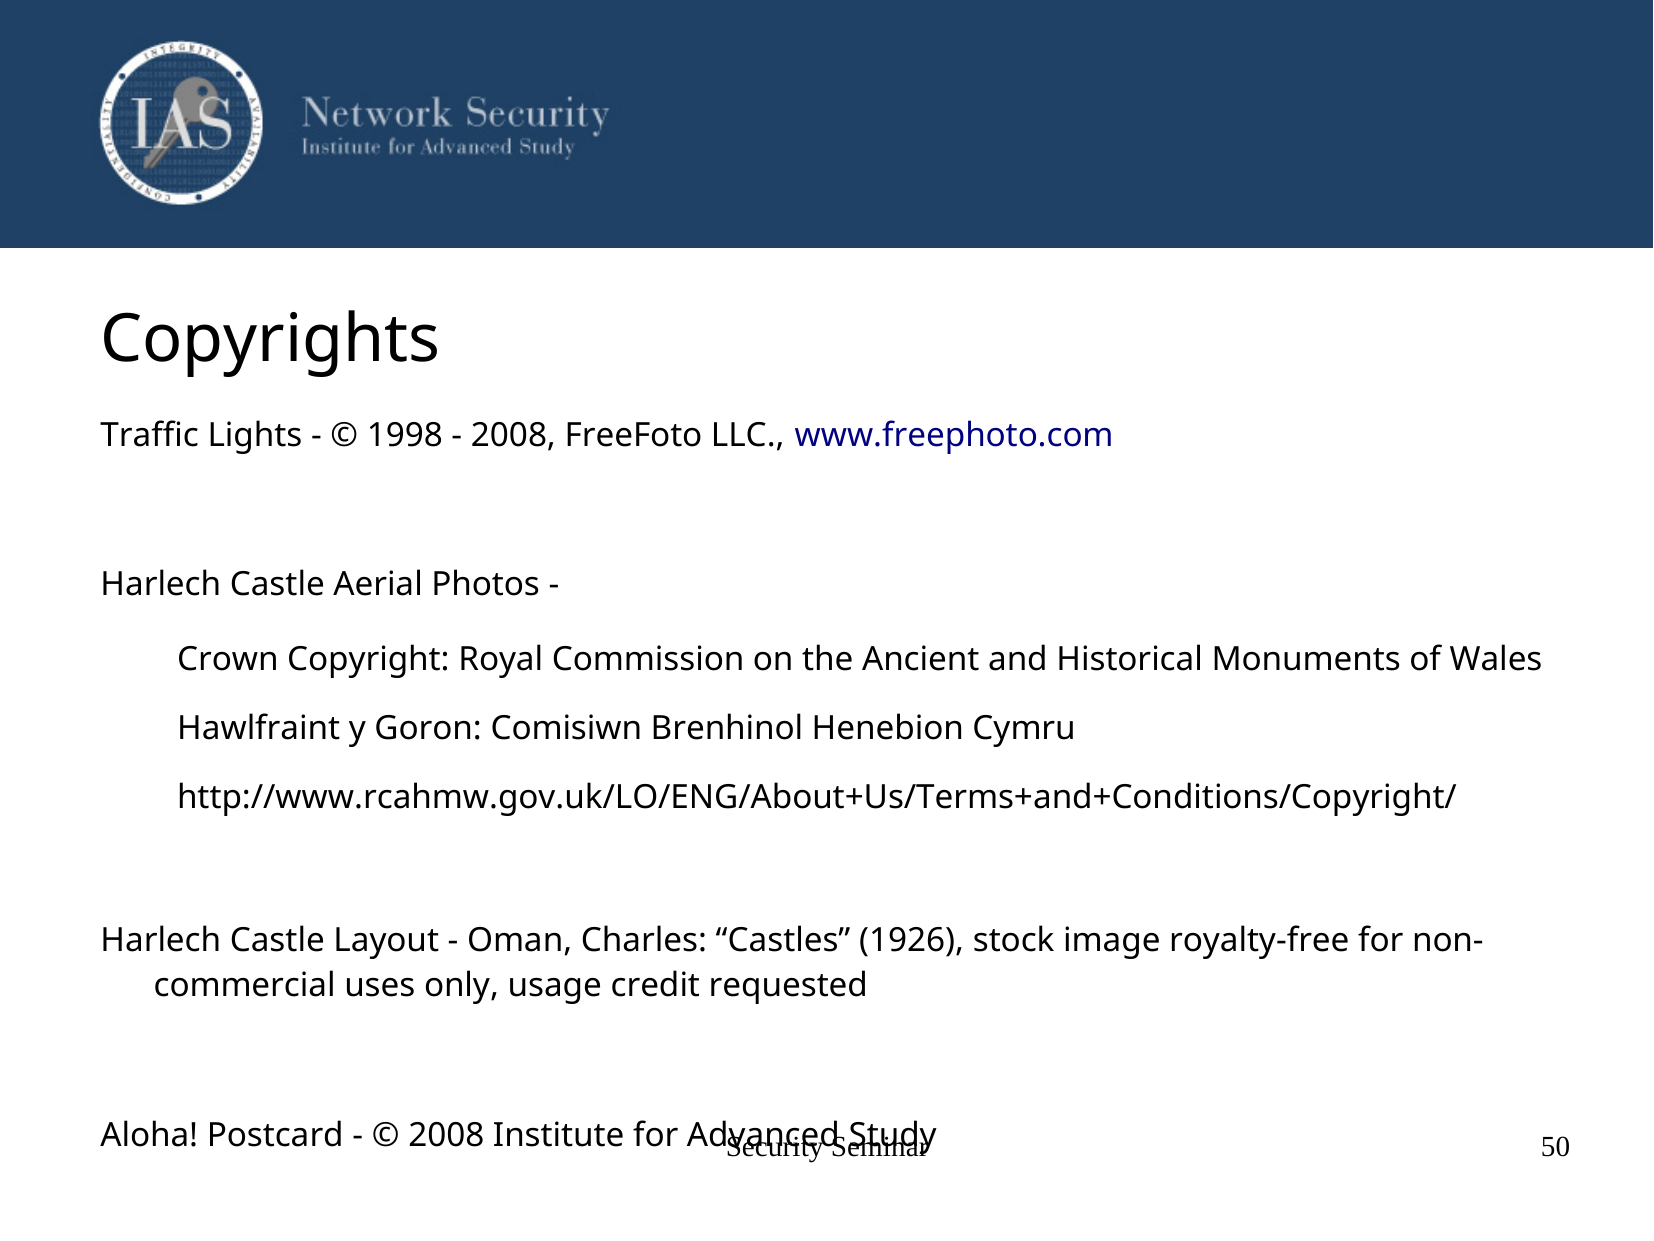

#
Copyrights
Traffic Lights - © 1998 - 2008, FreeFoto LLC., www.freephoto.com
Harlech Castle Aerial Photos -
Crown Copyright: Royal Commission on the Ancient and Historical Monuments of Wales
Hawlfraint y Goron: Comisiwn Brenhinol Henebion Cymru
http://www.rcahmw.gov.uk/LO/ENG/About+Us/Terms+and+Conditions/Copyright/
Harlech Castle Layout - Oman, Charles: “Castles” (1926), stock image royalty-free for non-commercial uses only, usage credit requested
Aloha! Postcard - © 2008 Institute for Advanced Study
Security Seminar
50